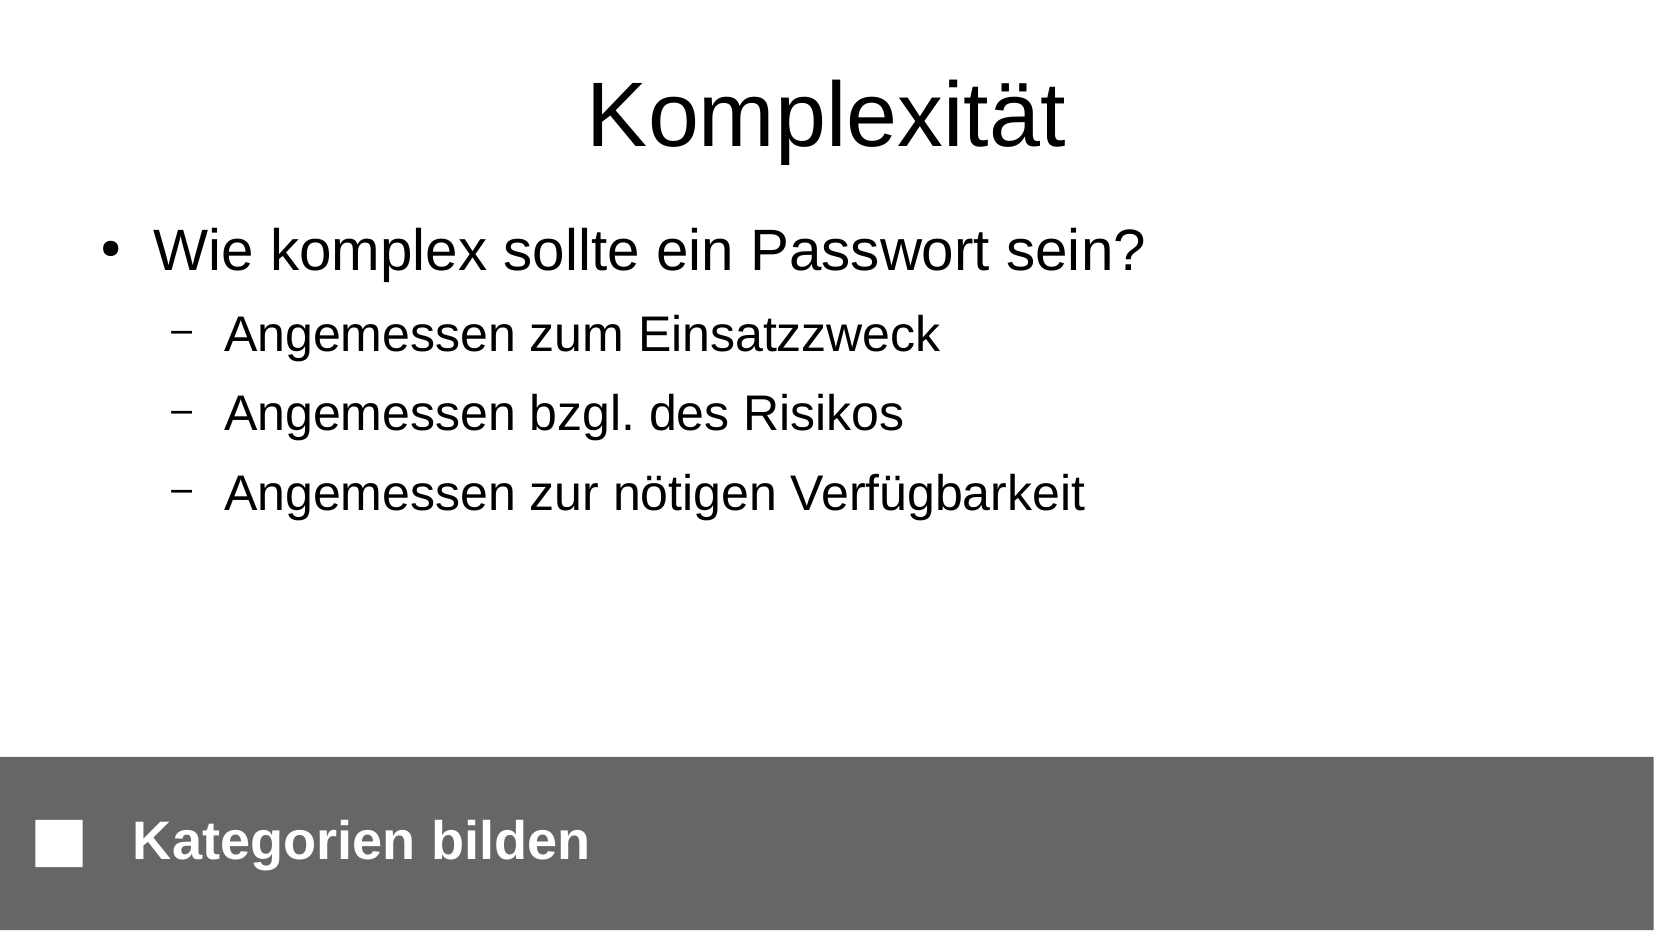

# Komplexität
Wie komplex sollte ein Passwort sein?
Angemessen zum Einsatzzweck
Angemessen bzgl. des Risikos
Angemessen zur nötigen Verfügbarkeit
Kategorien bilden